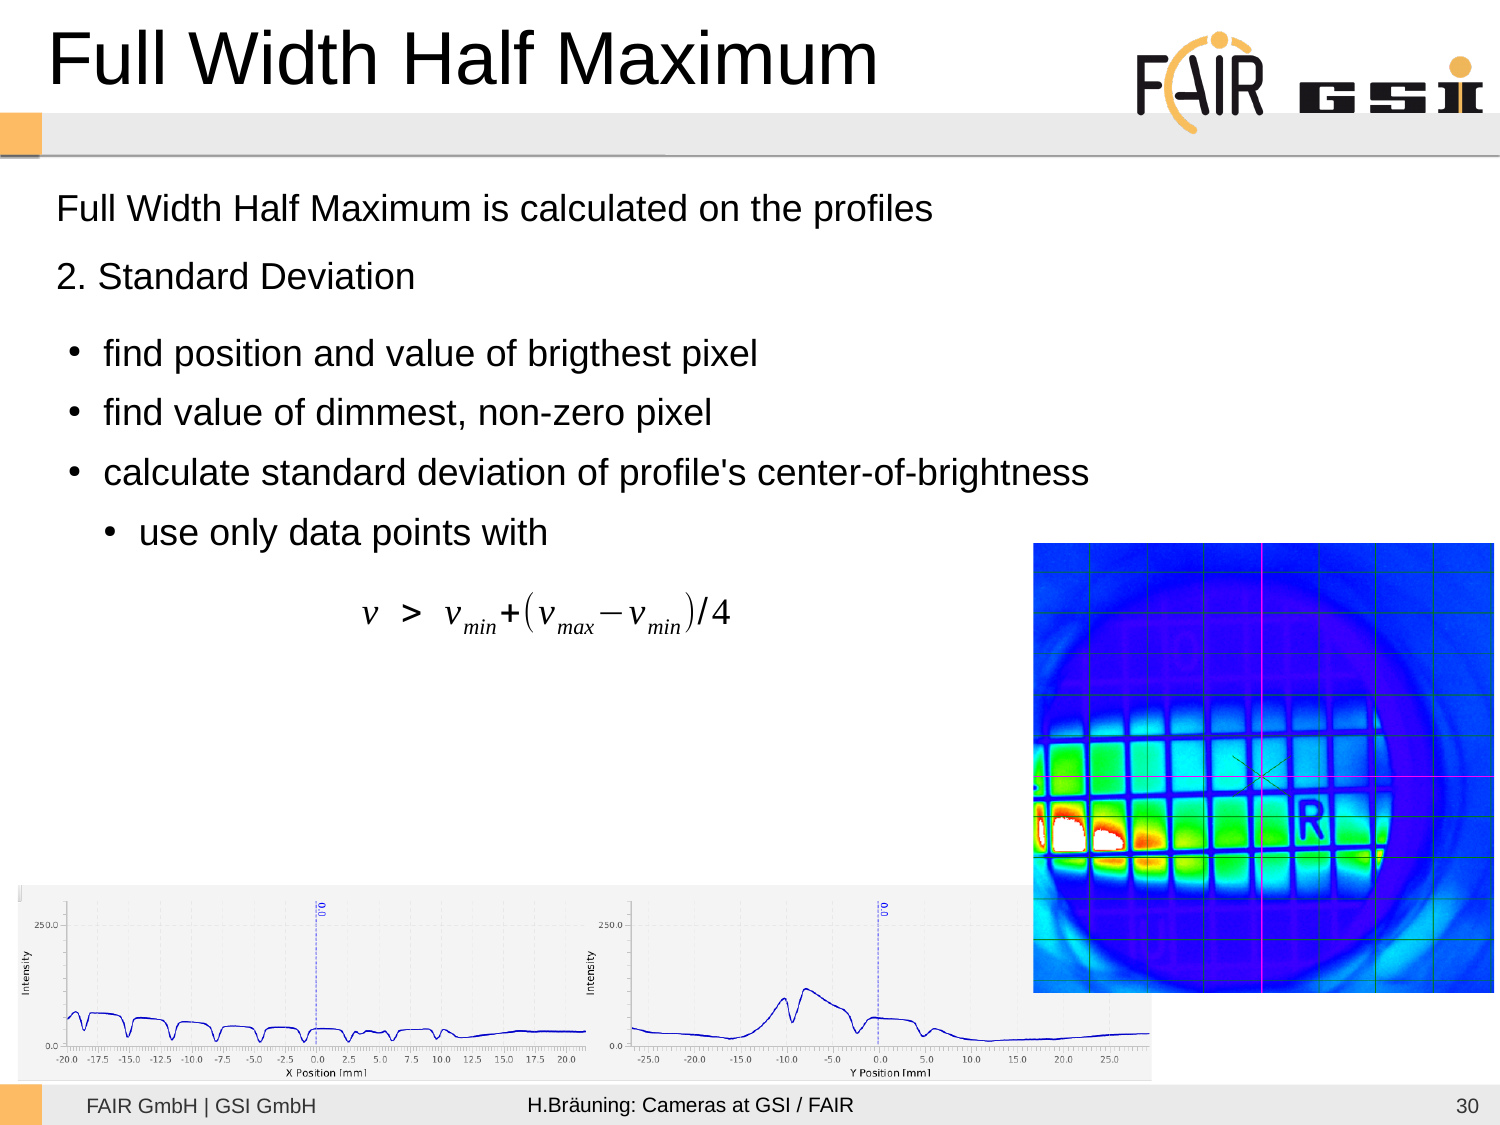

# Full Width Half Maximum
Full Width Half Maximum is calculated on the profiles
2. Standard Deviation
find position and value of brigthest pixel
find value of dimmest, non-zero pixel
calculate standard deviation of profile's center-of-brightness
use only data points with
30
Harald Bräuning / GSI